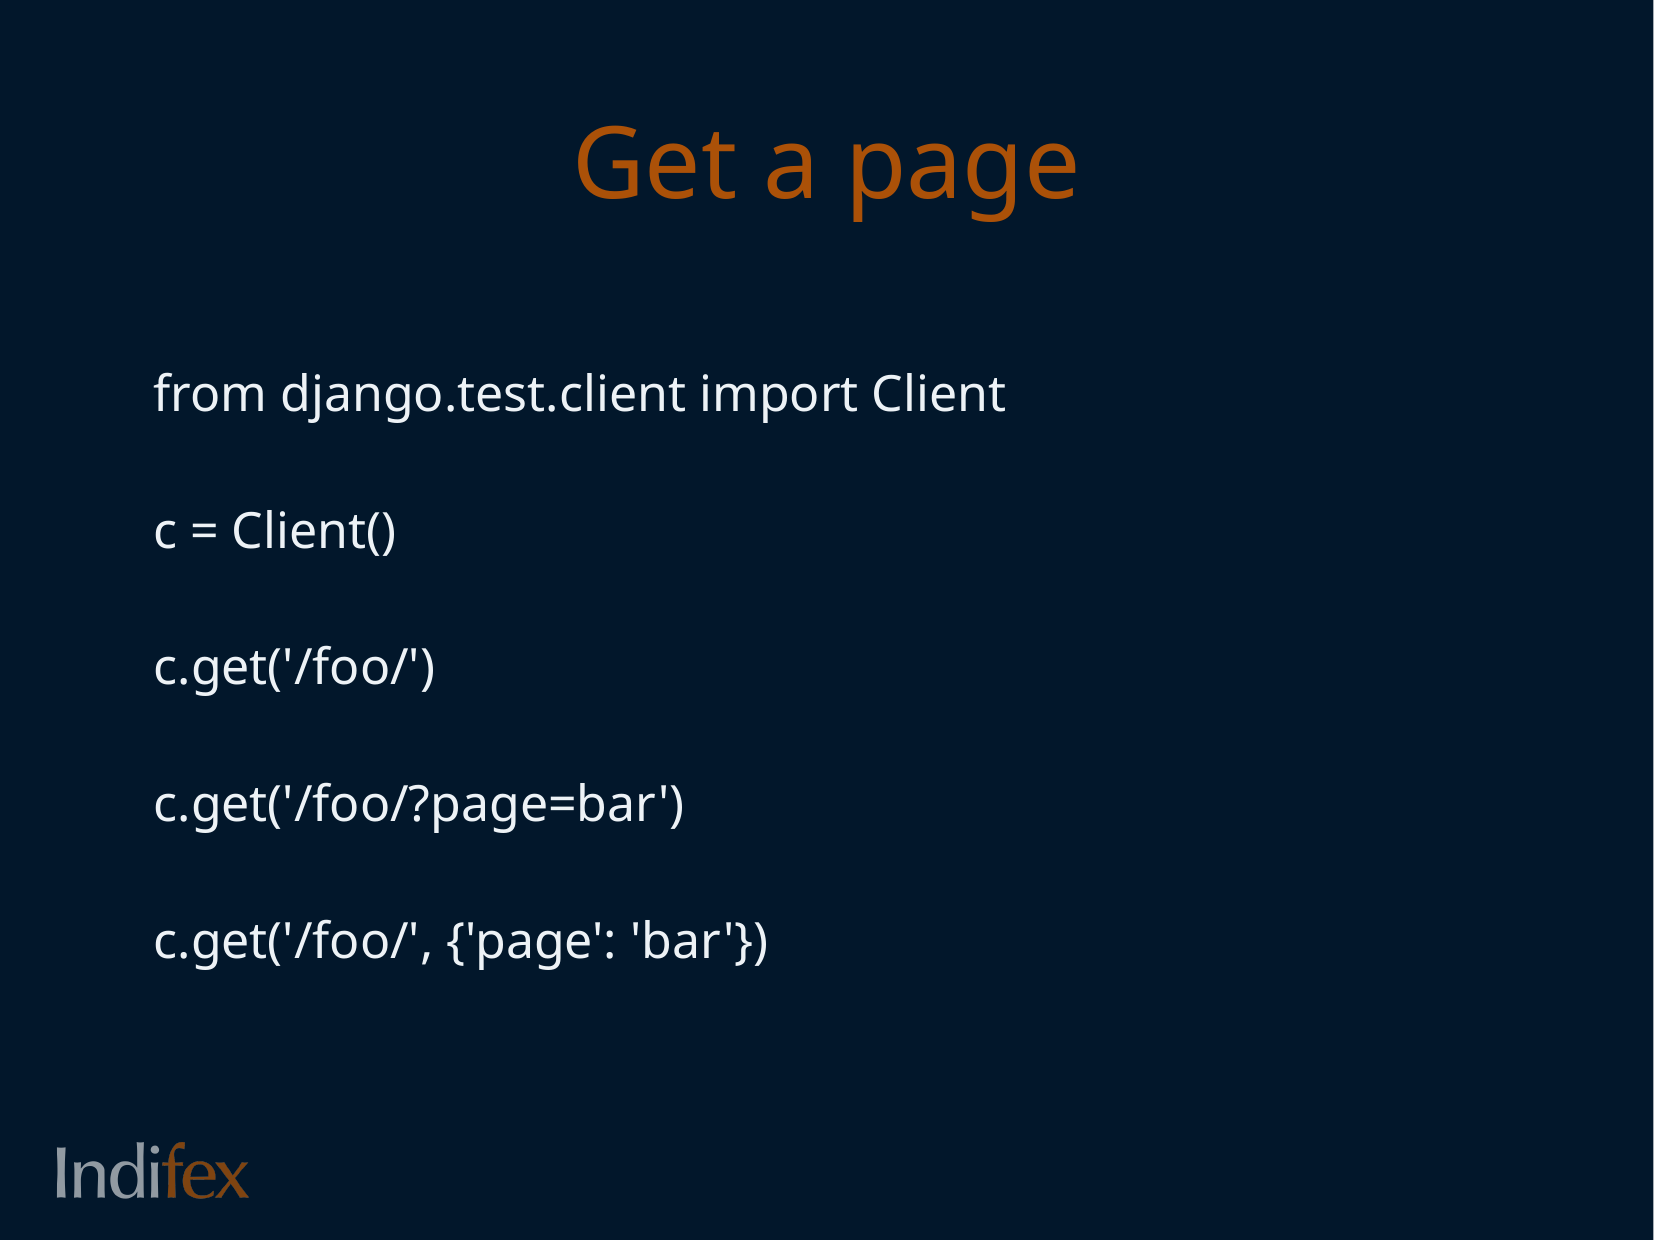

# Get a page
from django.test.client import Client
c = Client()
c.get('/foo/')
c.get('/foo/?page=bar')
c.get('/foo/', {'page': 'bar'})